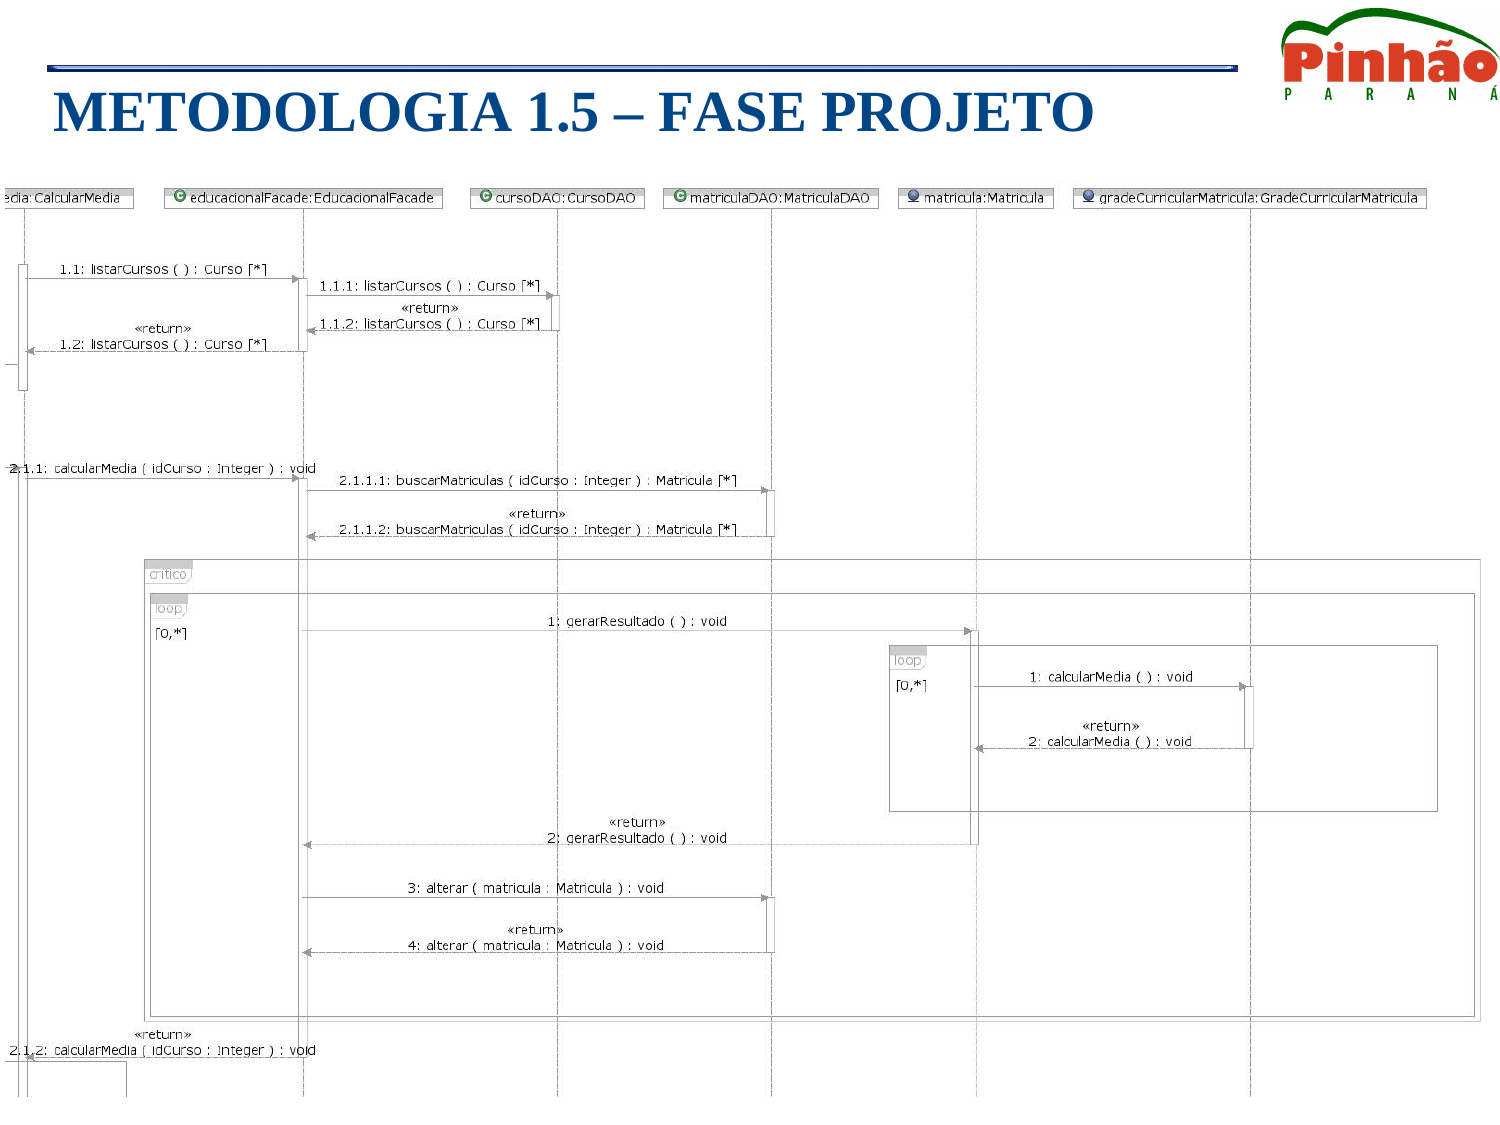

METODOLOGIA 1.5 – FASE PROJETO
10. Exemplo de Região Crítica